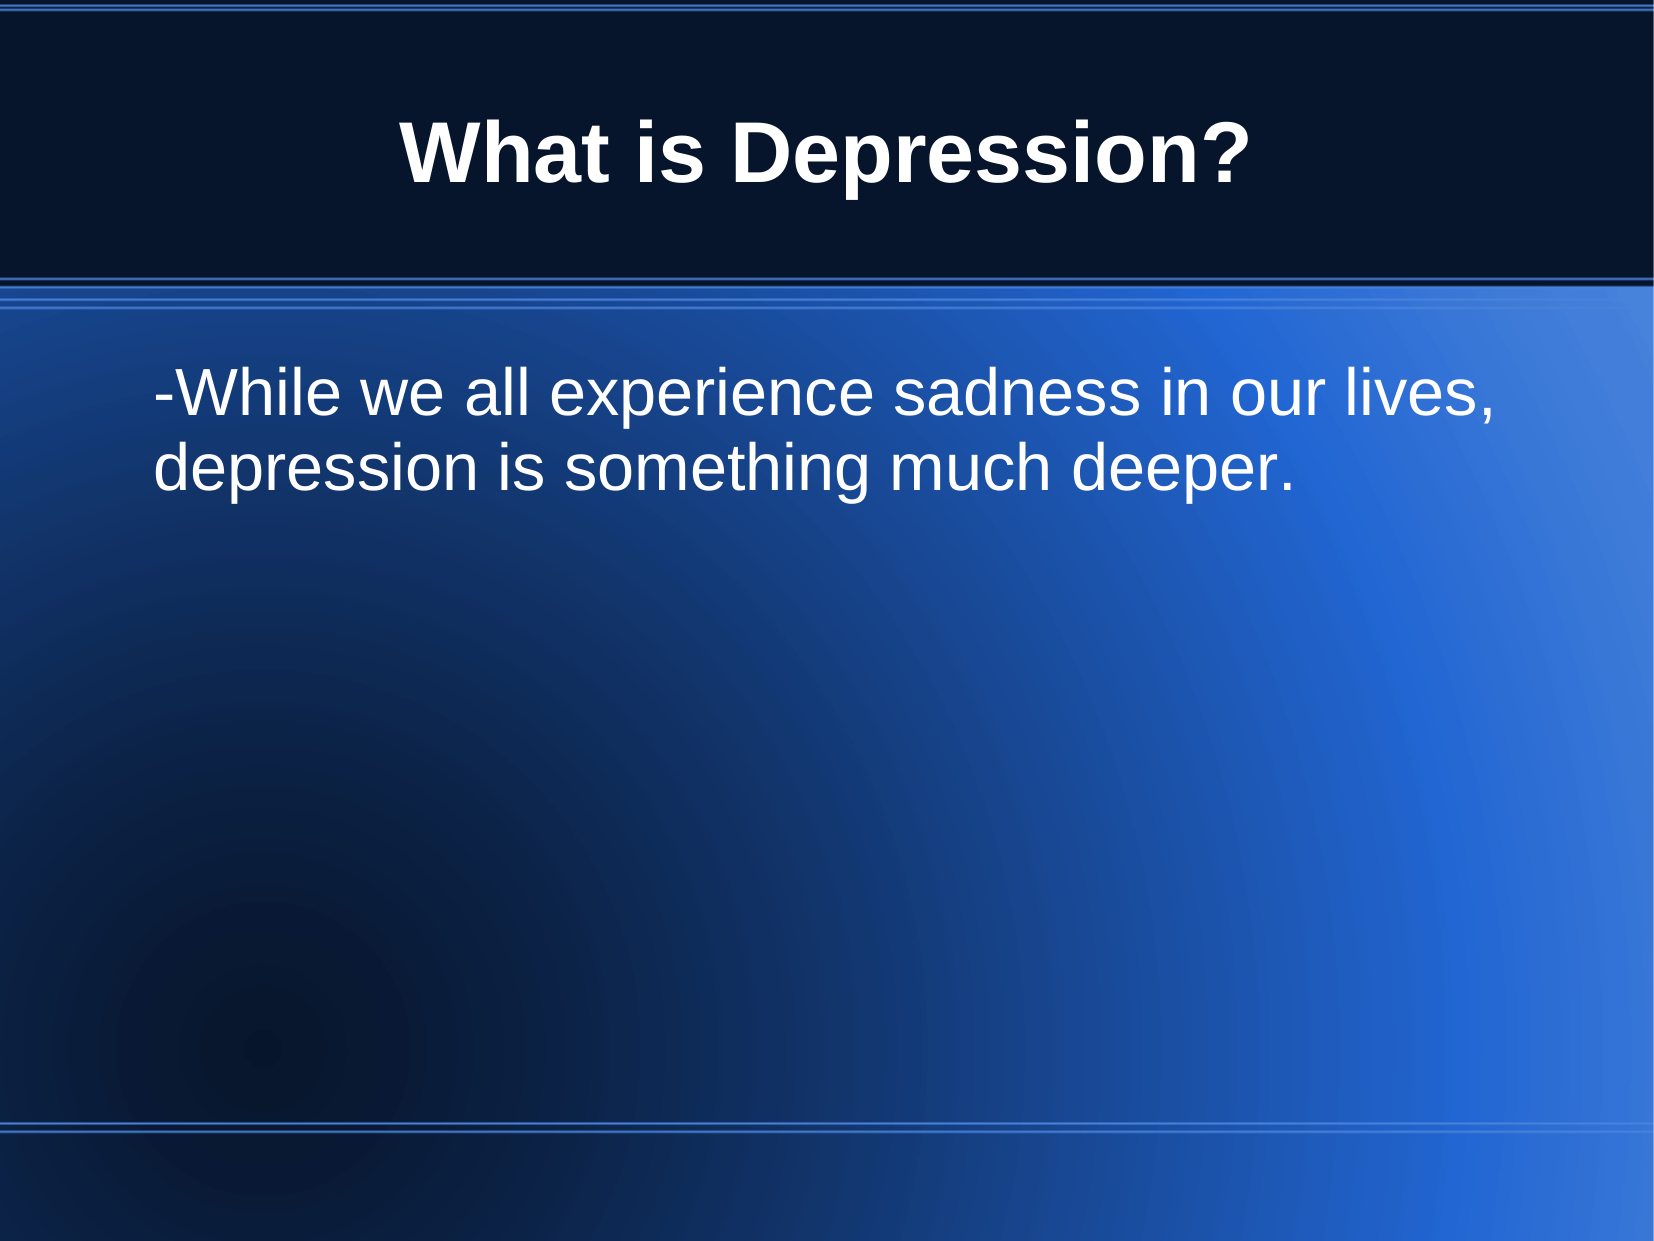

# What is Depression?
-While we all experience sadness in our lives, depression is something much deeper.